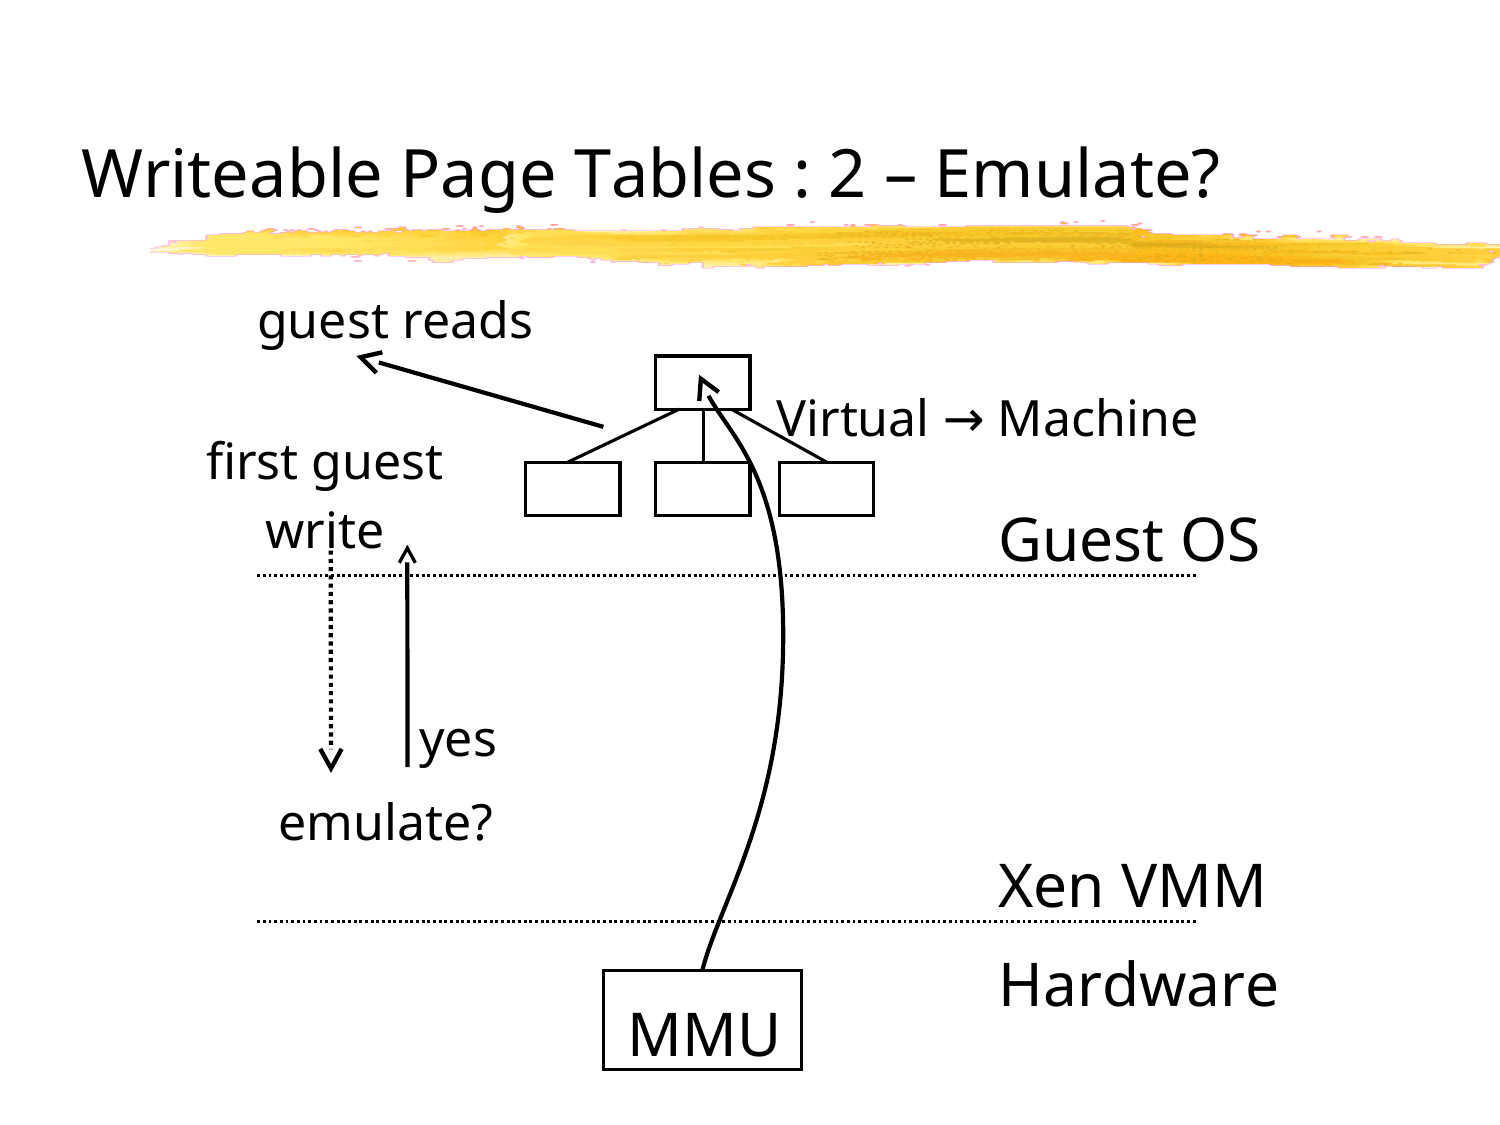

# Writeable Page Tables : 2 – Emulate?
guest reads
Virtual → Machine
first guest
write
Guest OS
yes
emulate?
Xen VMM
Hardware
MMU